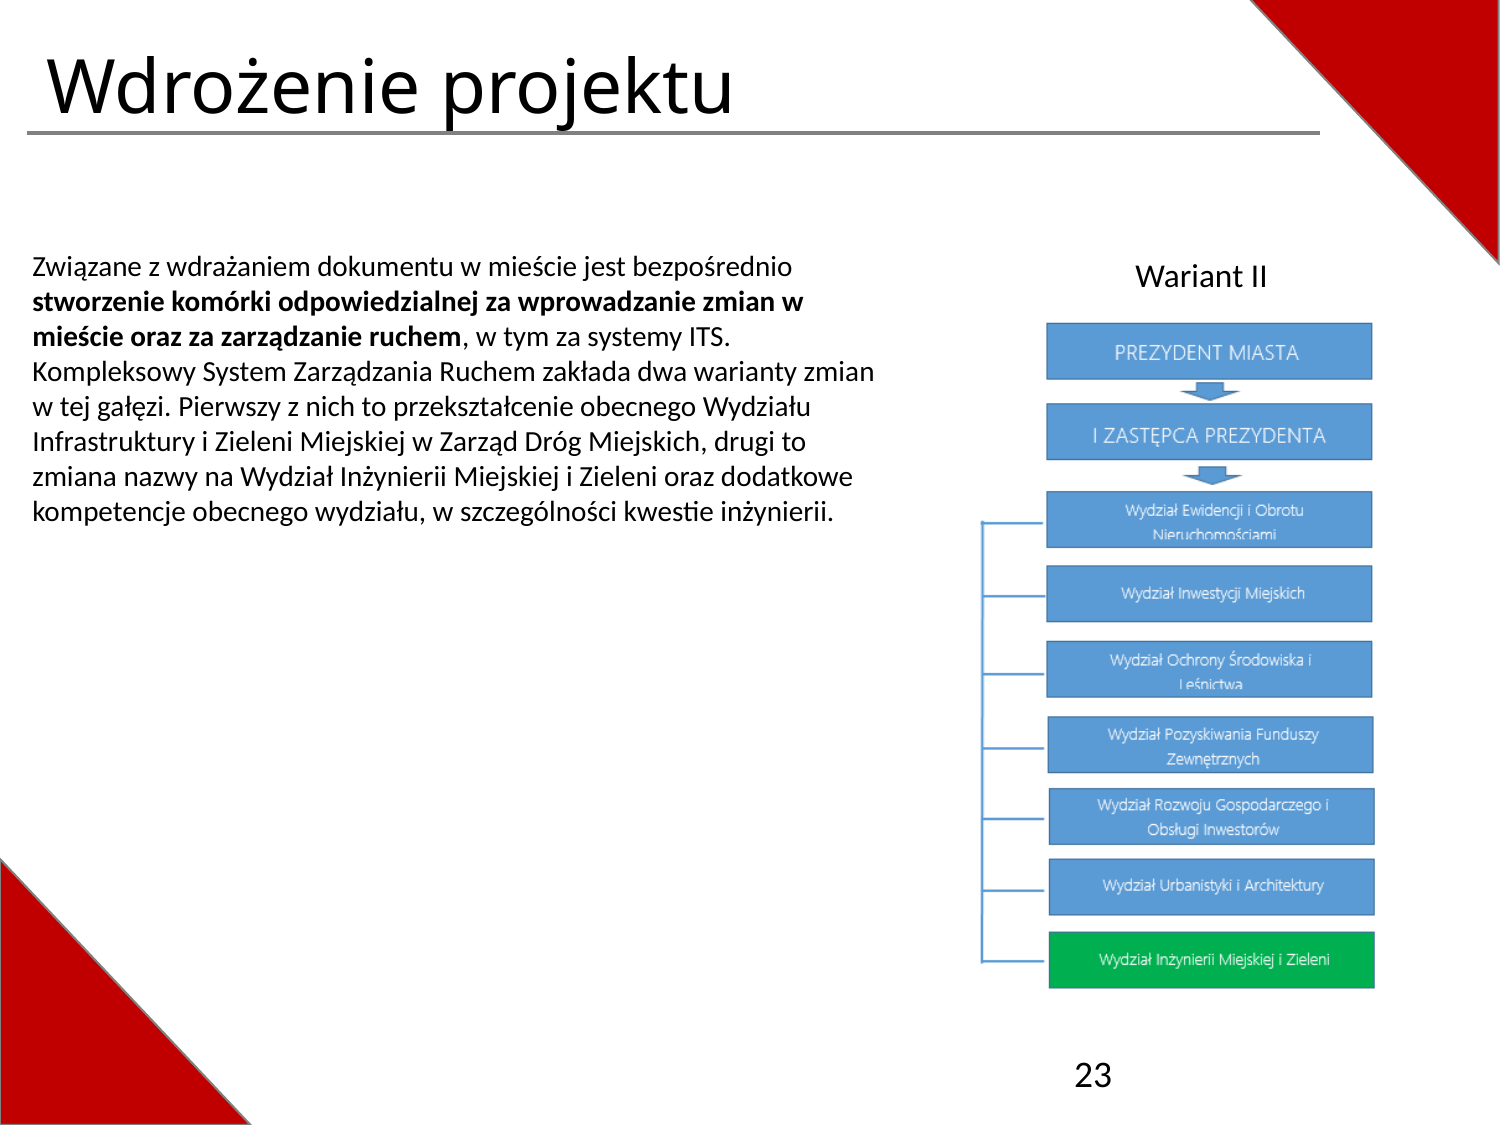

Wdrożenie projektu
Wariant I
Związane z wdrażaniem dokumentu w mieście jest bezpośrednio stworzenie komórki odpowiedzialnej za wprowadzanie zmian w mieście oraz za zarządzanie ruchem, w tym za systemy ITS. Kompleksowy System Zarządzania Ruchem zakłada dwa warianty zmian w tej gałęzi. Pierwszy z nich to przekształcenie obecnego Wydziału Infrastruktury i Zieleni Miejskiej w Zarząd Dróg Miejskich, drugi to zmiana nazwy na Wydział Inżynierii Miejskiej i Zieleni oraz dodatkowe kompetencje obecnego wydziału, w szczególności kwestie inżynierii.
Wariant II